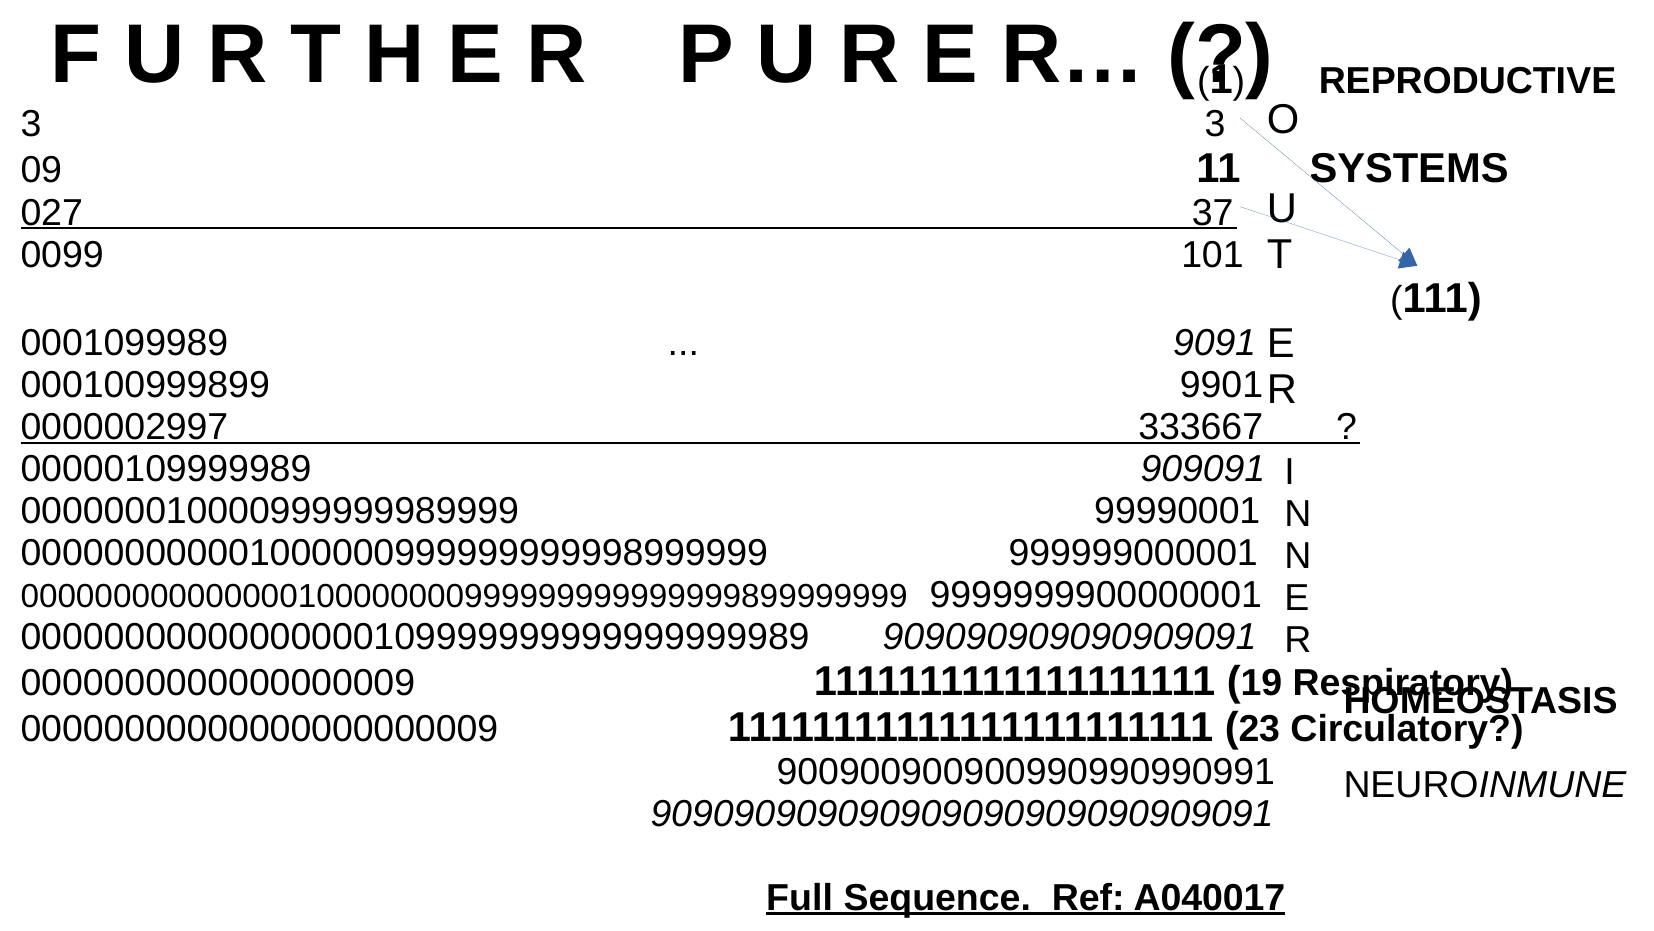

F U R T H E R P U R E R… (?)
	 (1) REPRODUCTIVE
3 	 3
09 11 SYSTEMS
027 37
0099 101
 					 		 (111)
0001099989 ... 9091
000100999899 9901
0000002997 333667 ?
00000109999989 909091
000000010000999999989999 99990001
000000000001000000999999999998999999 999999000001
000000000000000100000000999999999999999899999999 9999999900000001
00000000000000000109999999999999999989 909090909090909091
0000000000000000009 1111111111111111111 (19 Respiratory)
00000000000000000000009 11111111111111111111111 (23 Circulatory?)
 900900900900990990990991
 909090909090909090909090909091
 Full Sequence. Ref: A040017
O
U
T
E
R
I
N
N
E
R
HOMEOSTASIS
NEUROINMUNE